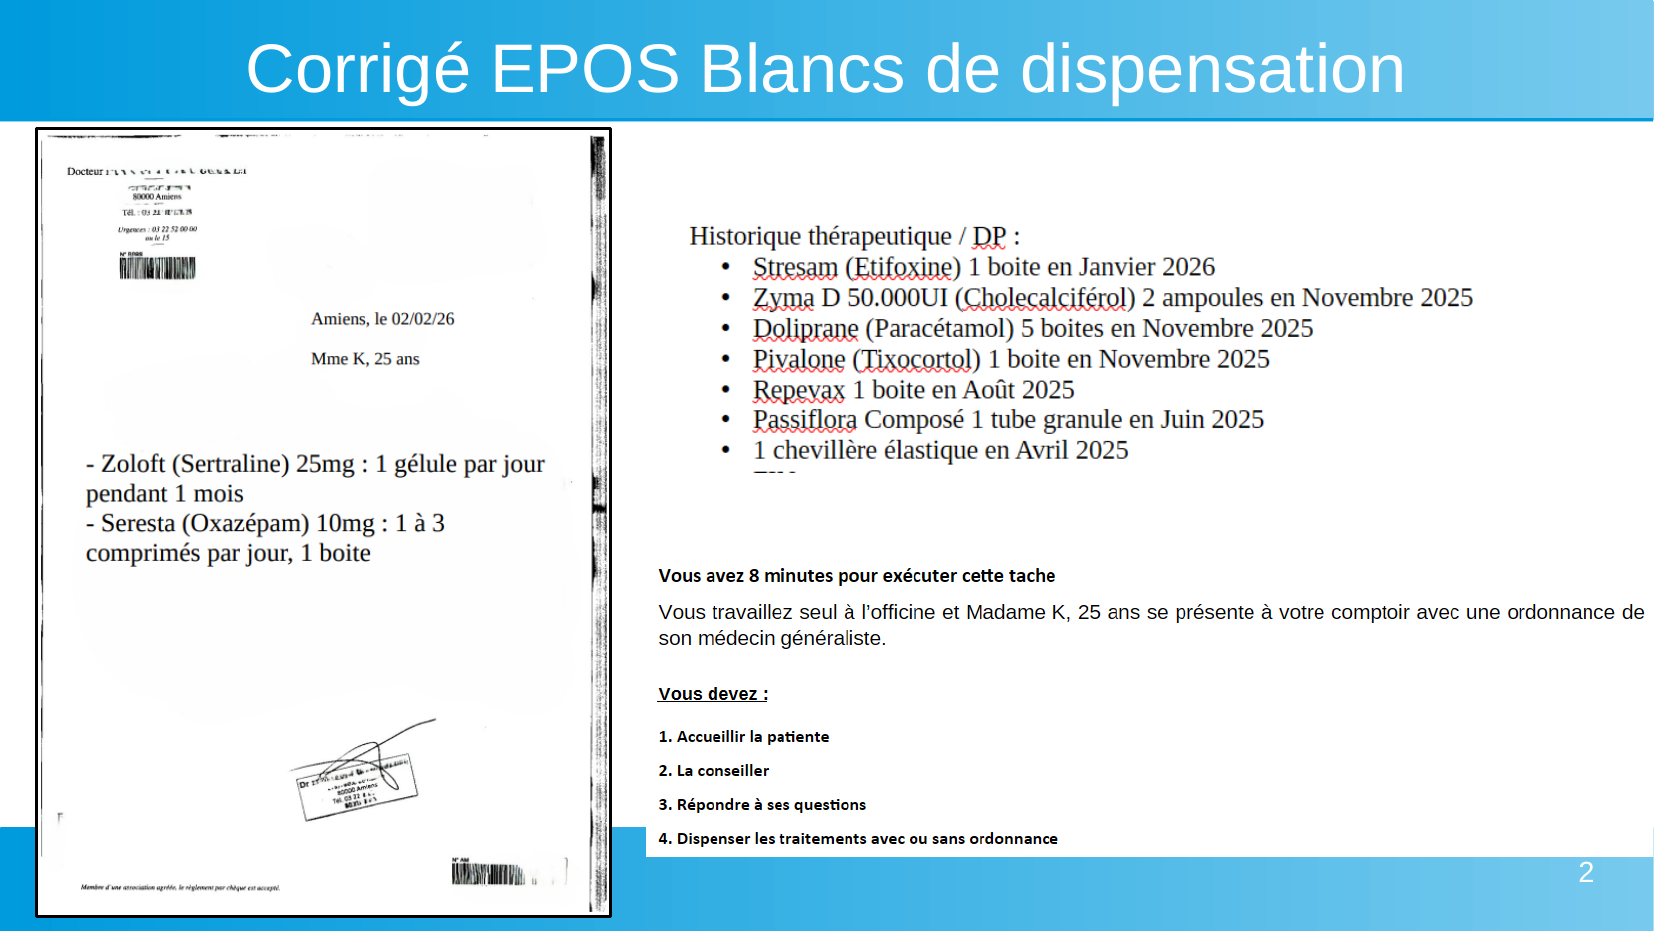

# Corrigé EPOS Blancs de dispensation
2